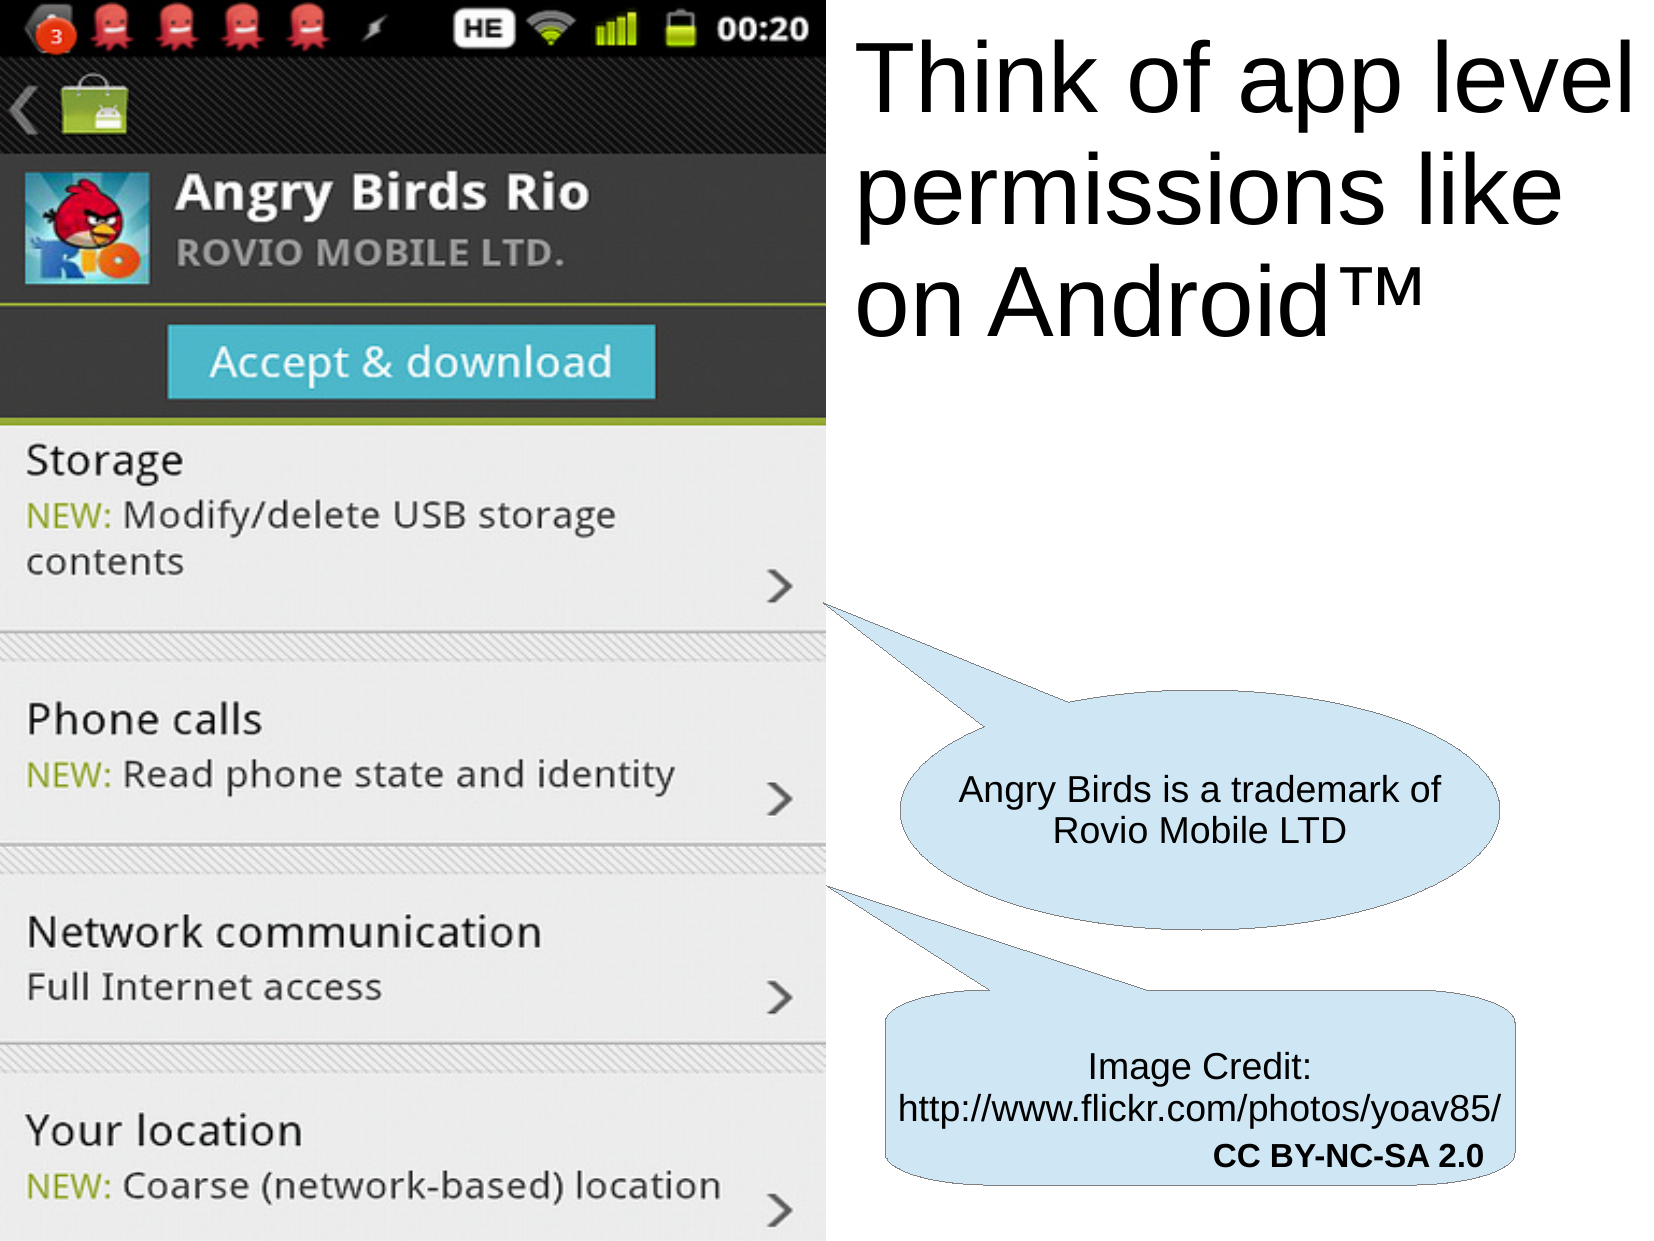

Think of app level permissions like on Android™
Angry Birds is a trademark of
Rovio Mobile LTD
Image Credit:
http://www.flickr.com/photos/yoav85/
CC BY-NC-SA 2.0